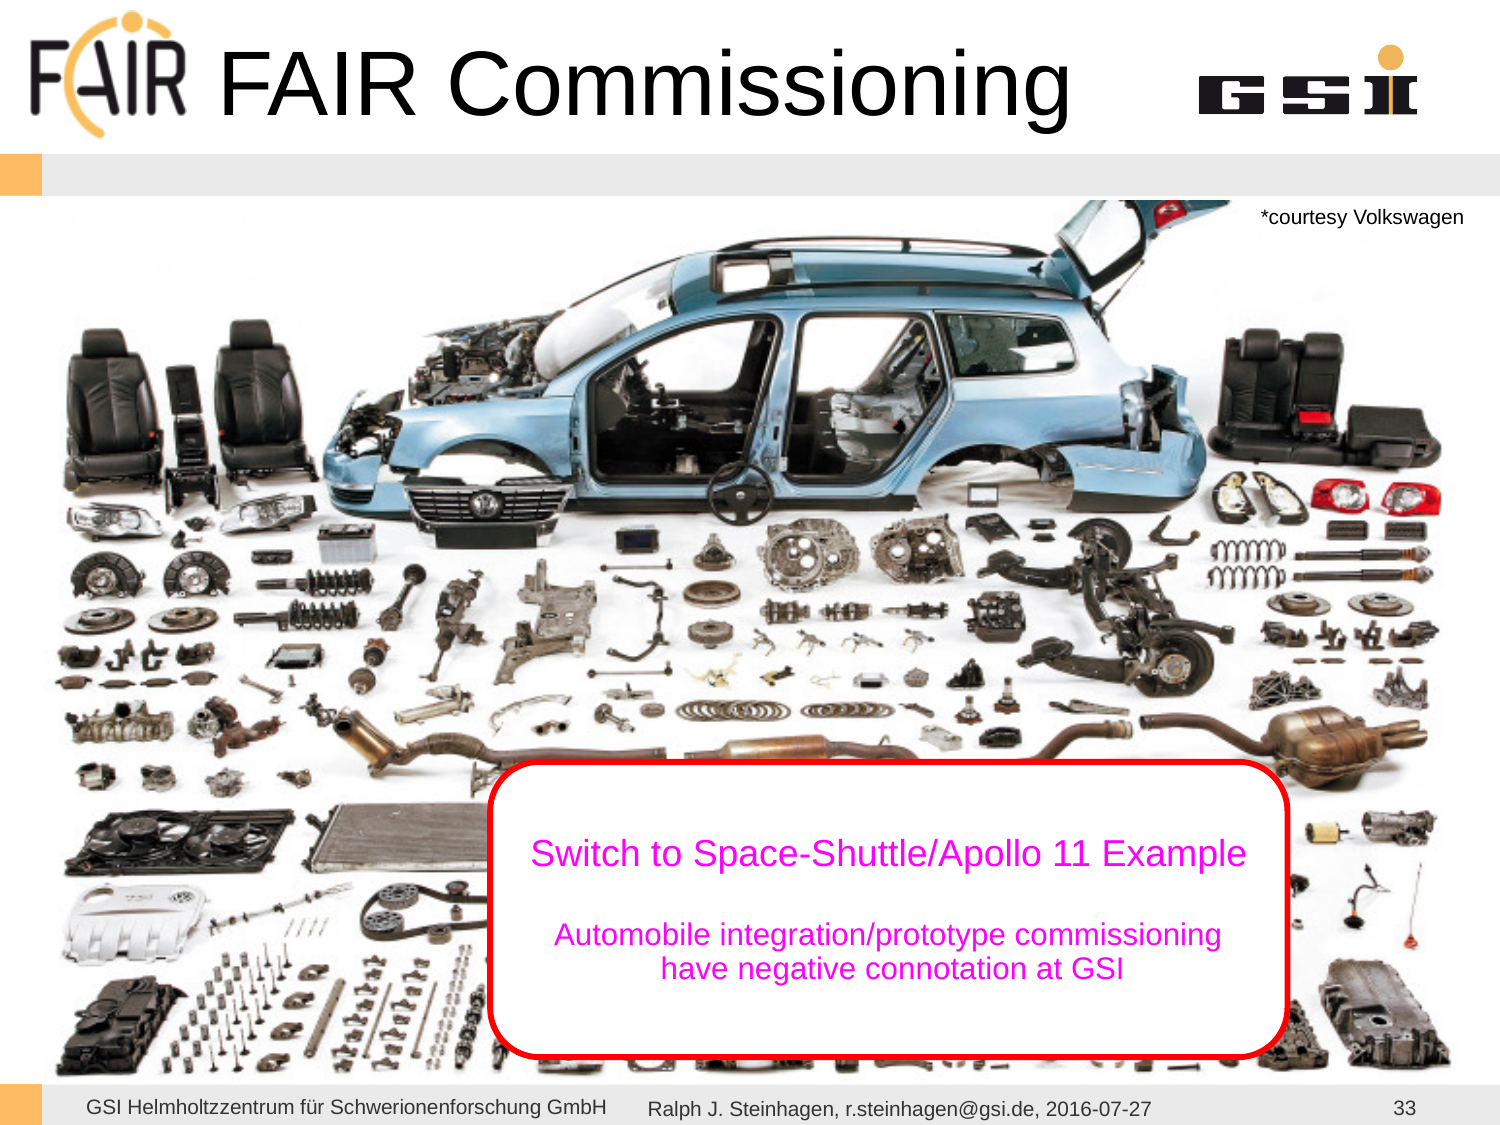

# FAIR Commissioning
*courtesy Volkswagen
Switch to Space-Shuttle/Apollo 11 Example
Automobile integration/prototype commissioning
 have negative connotation at GSI